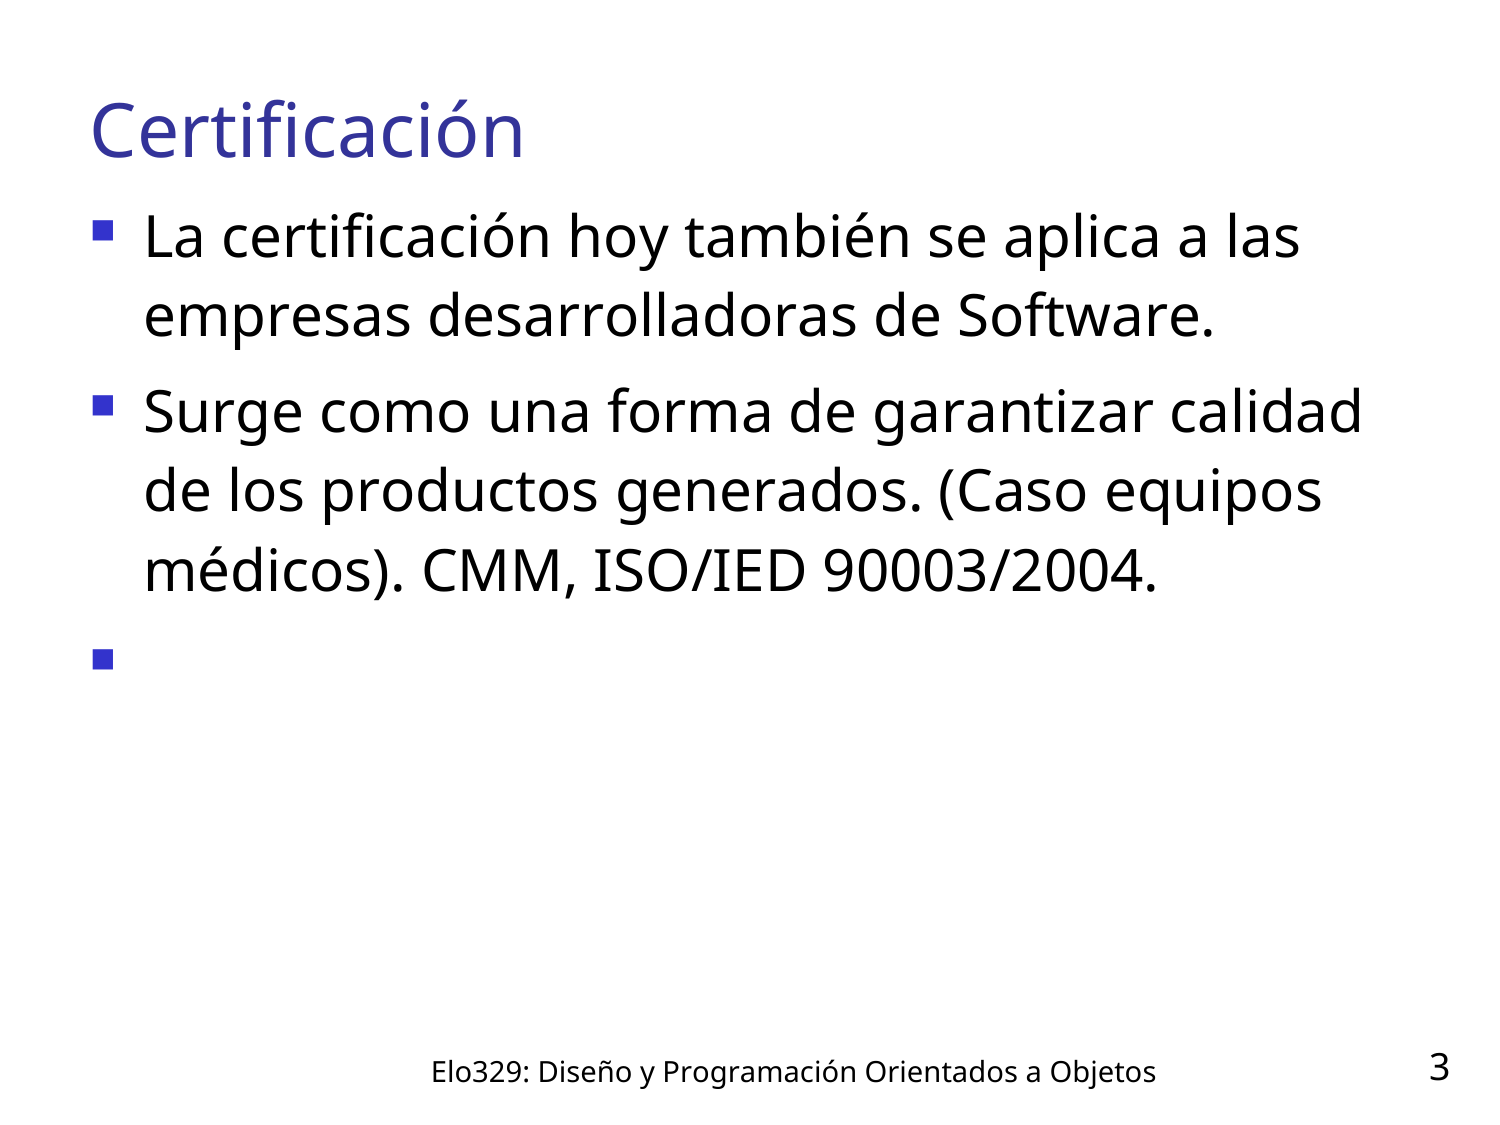

# Certificación
La certificación hoy también se aplica a las empresas desarrolladoras de Software.
Surge como una forma de garantizar calidad de los productos generados. (Caso equipos médicos). CMM, ISO/IED 90003/2004.
3